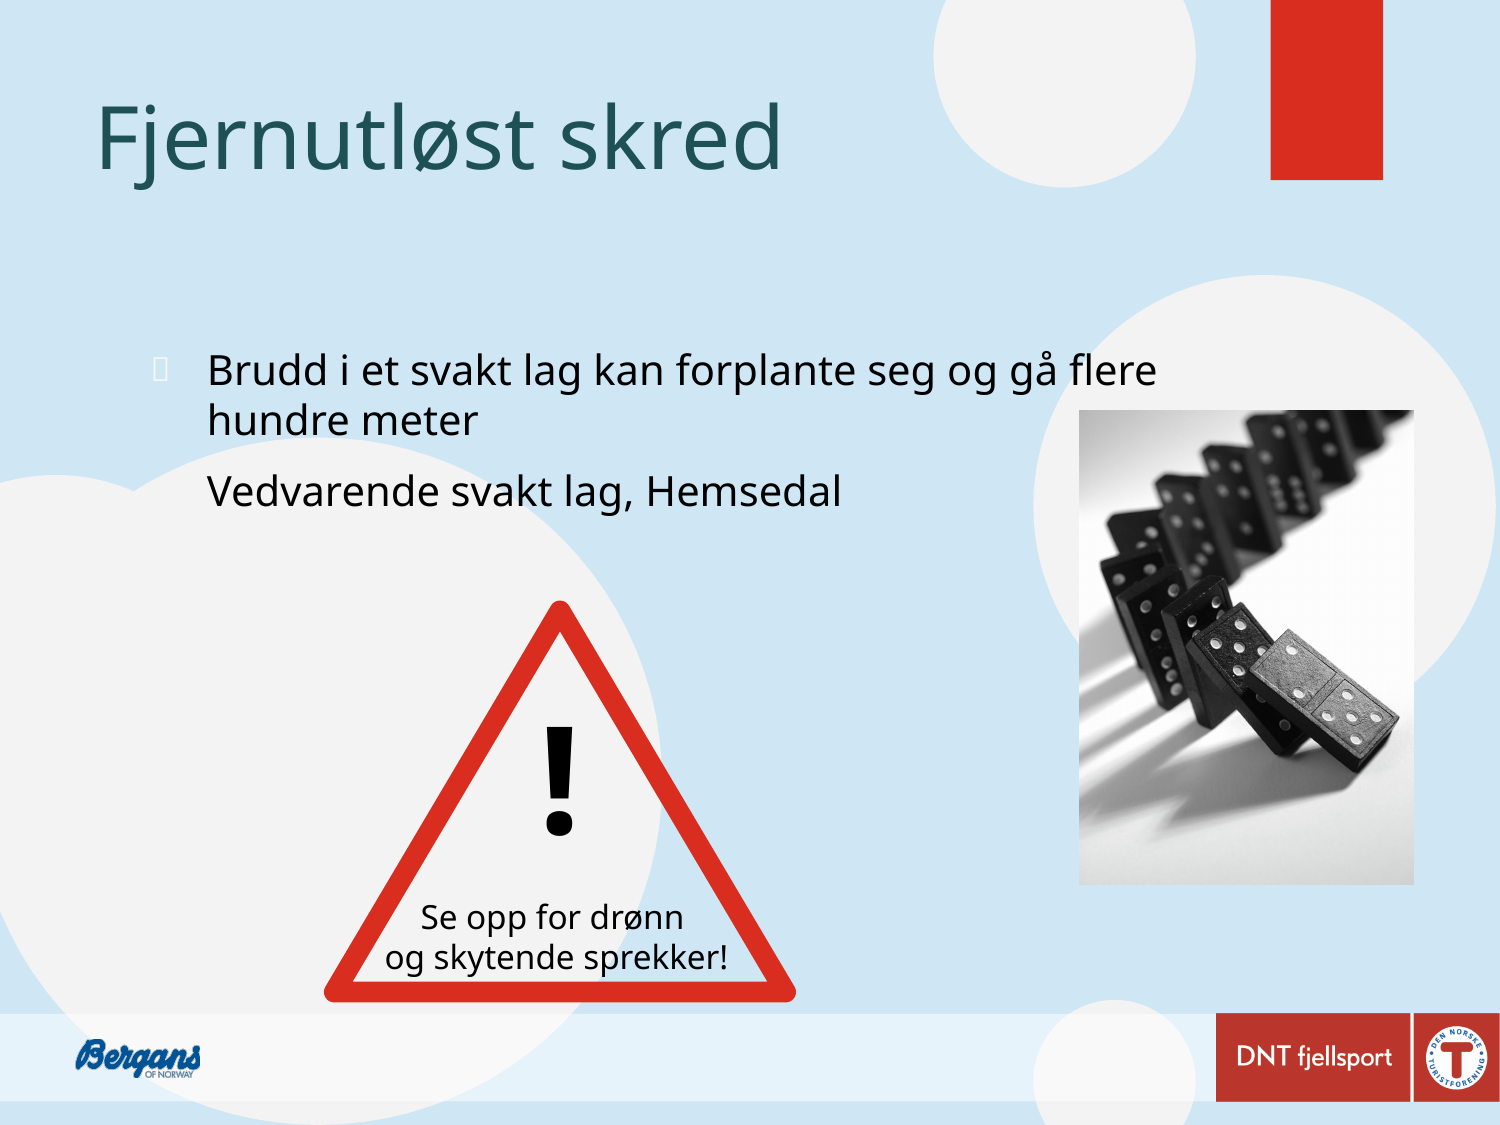

# Fjernutløst skred
Brudd i et svakt lag kan forplante seg og gå flere hundre meter
Vedvarende svakt lag, Hemsedal
!
Se opp for drønn
og skytende sprekker!